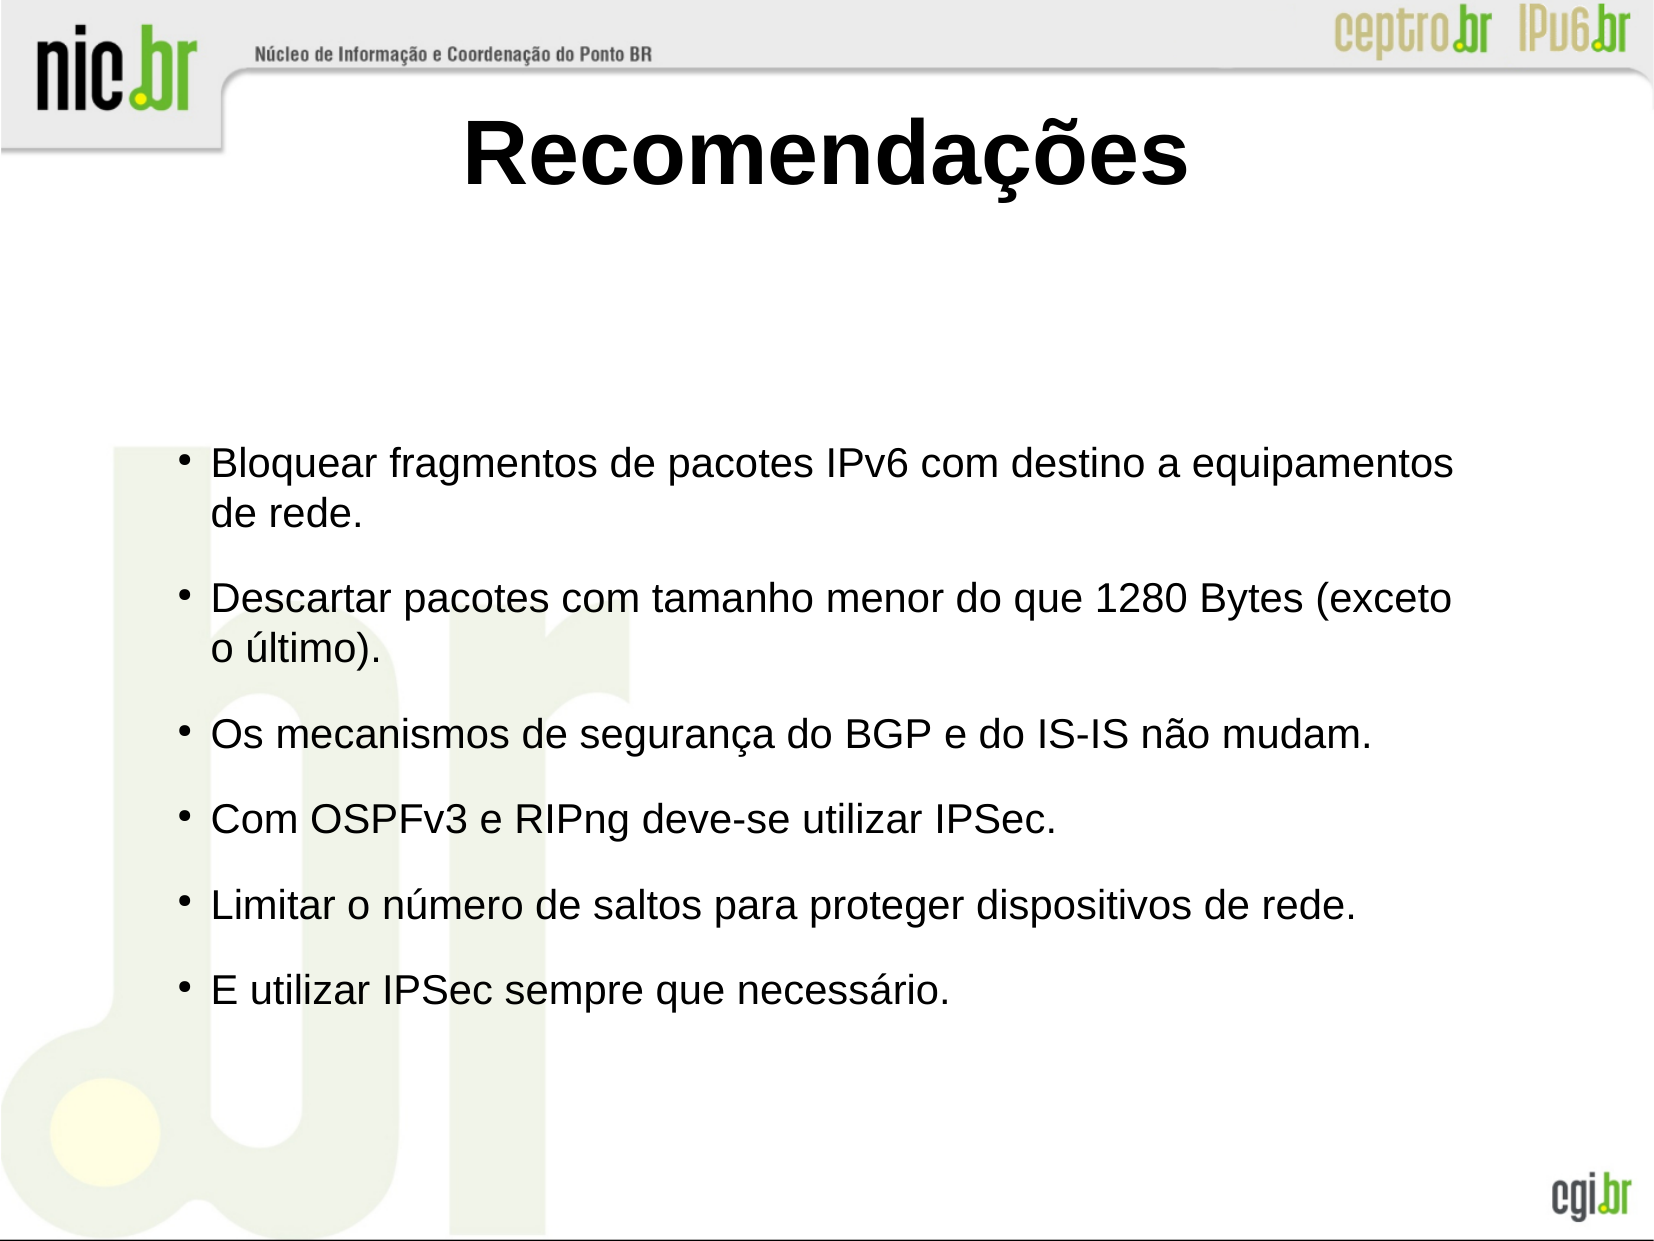

Recomendações
Bloquear fragmentos de pacotes IPv6 com destino a equipamentos de rede.
Descartar pacotes com tamanho menor do que 1280 Bytes (exceto o último).
Os mecanismos de segurança do BGP e do IS-IS não mudam.
Com OSPFv3 e RIPng deve-se utilizar IPSec.
Limitar o número de saltos para proteger dispositivos de rede.
E utilizar IPSec sempre que necessário.